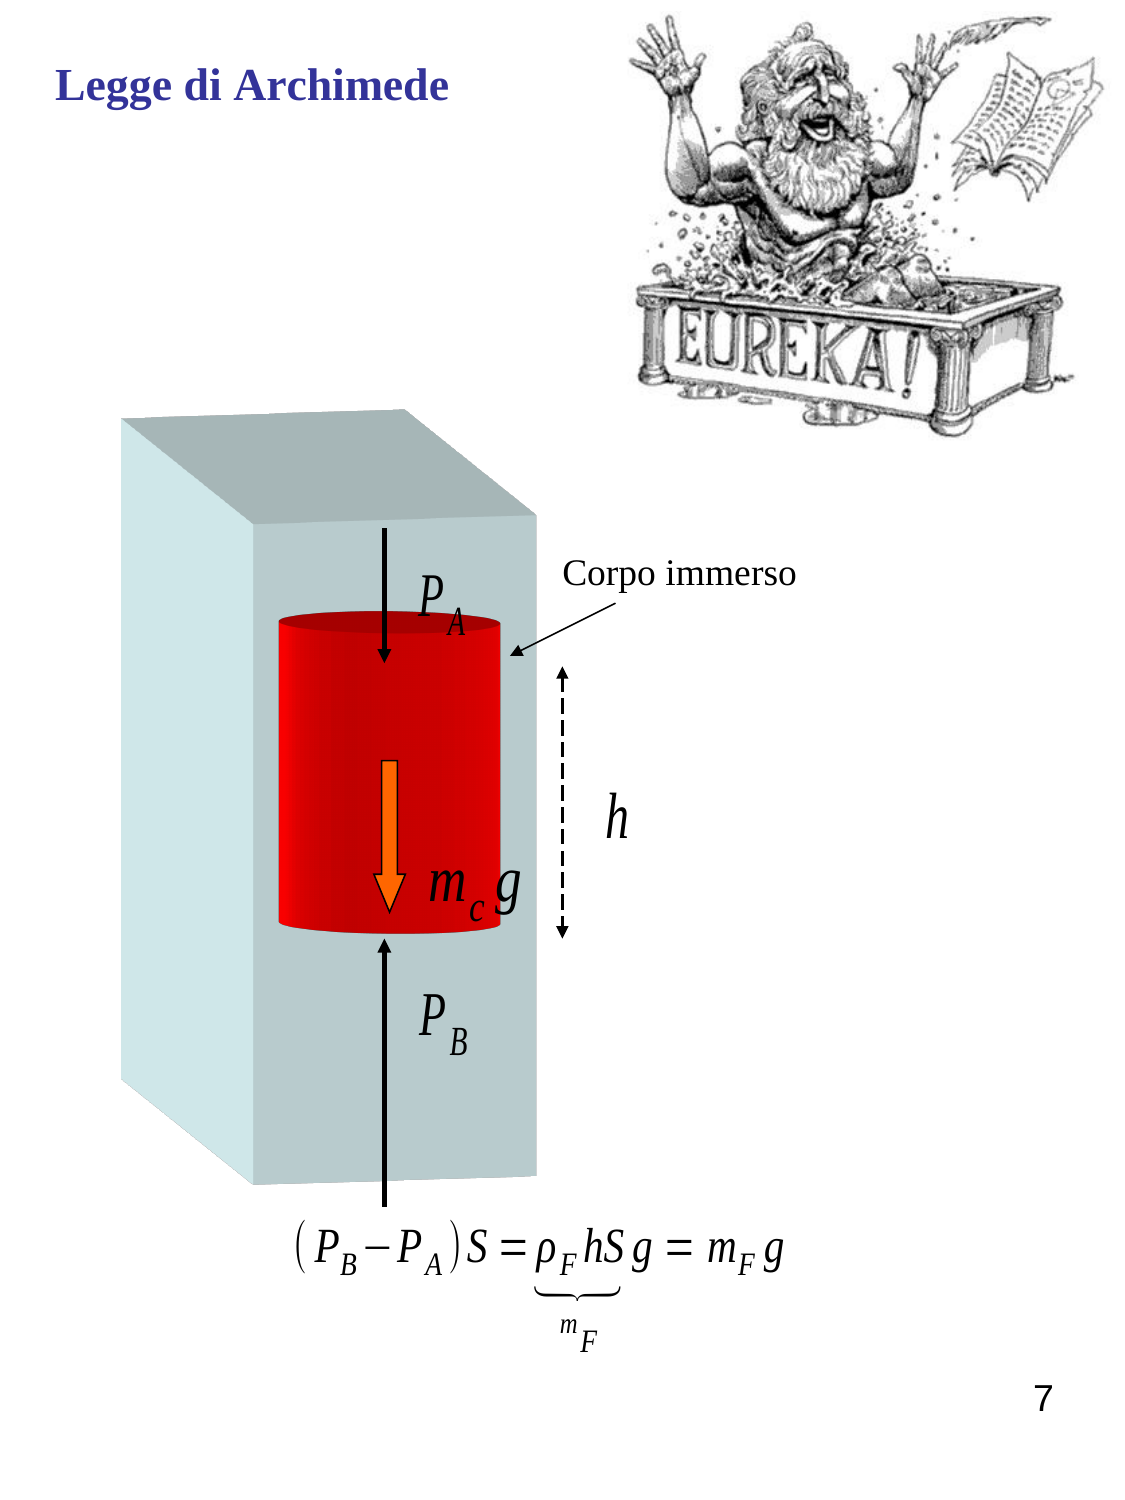

Legge di Archimede
Corpo immerso
P6 Statica dei Fluidi
7